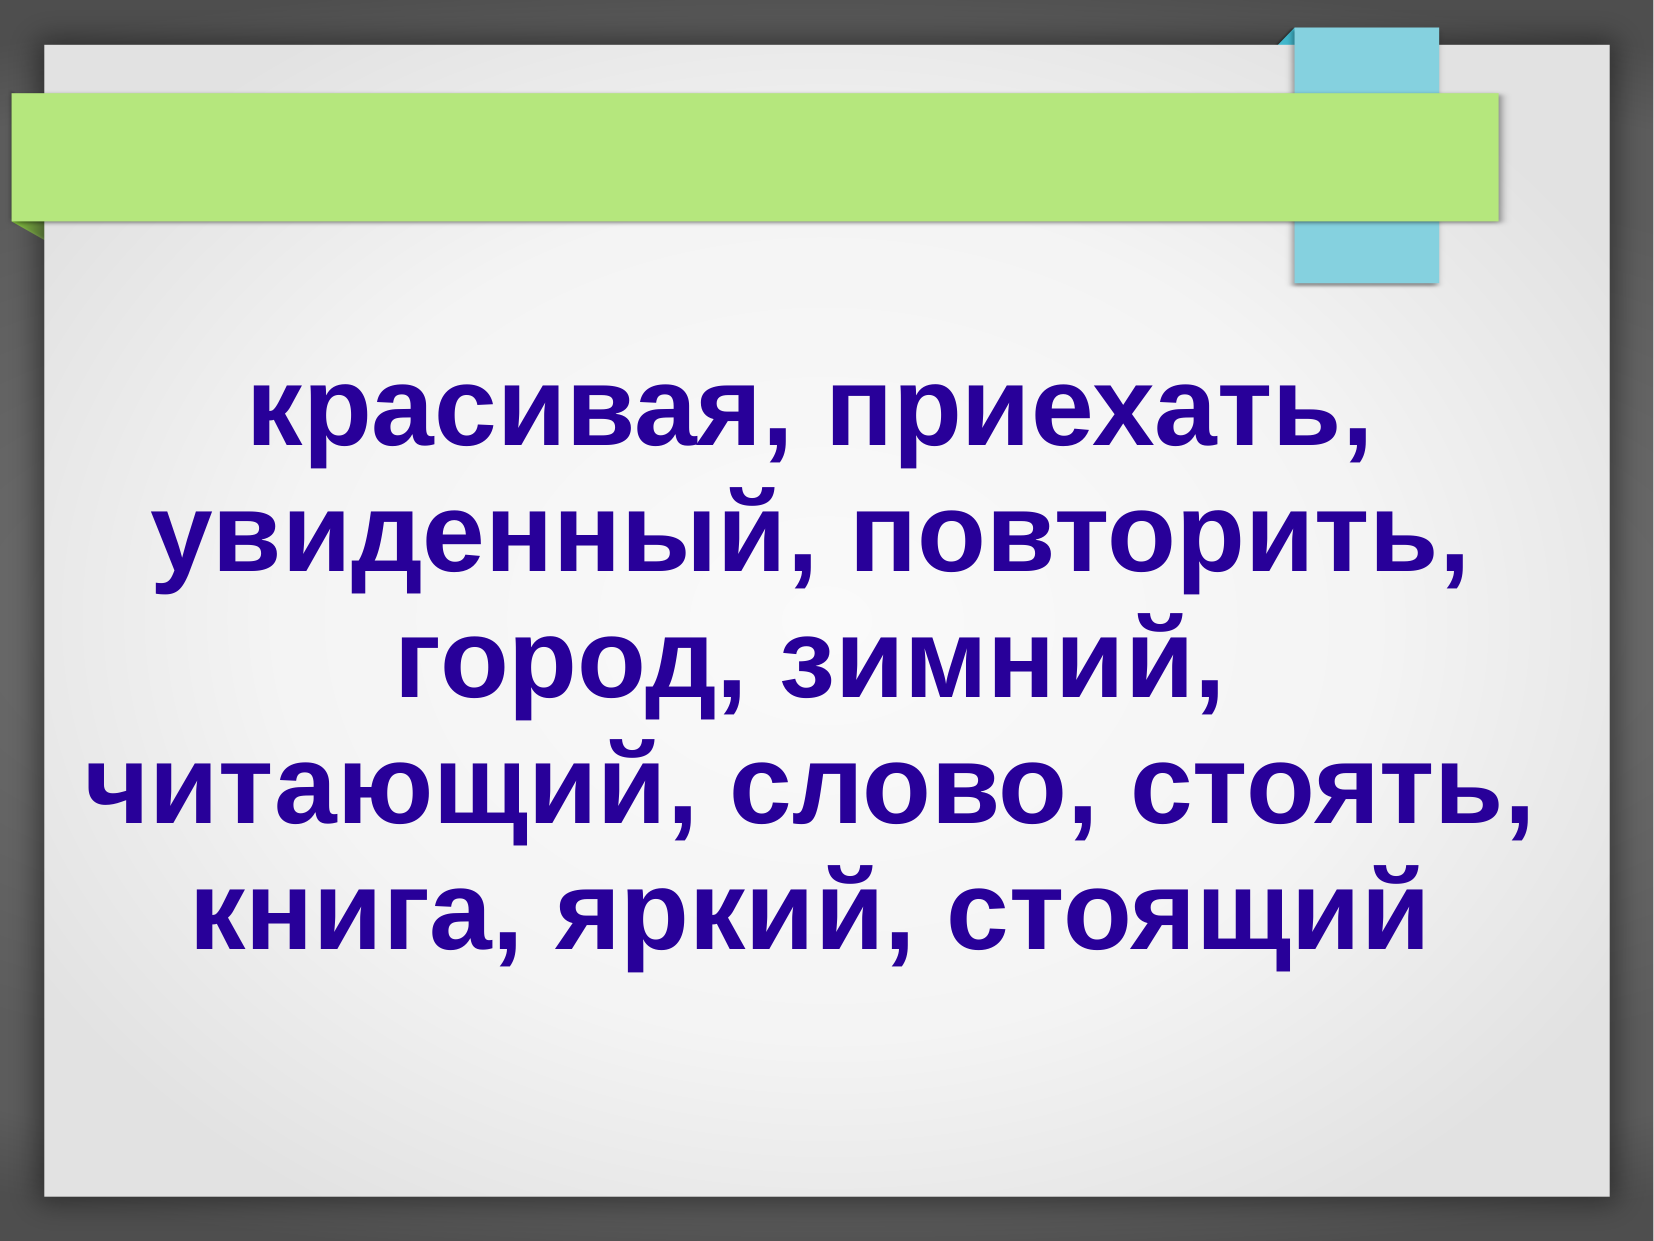

#
красивая, приехать, увиденный, повторить, город, зимний, читающий, слово, стоять, книга, яркий, стоящий